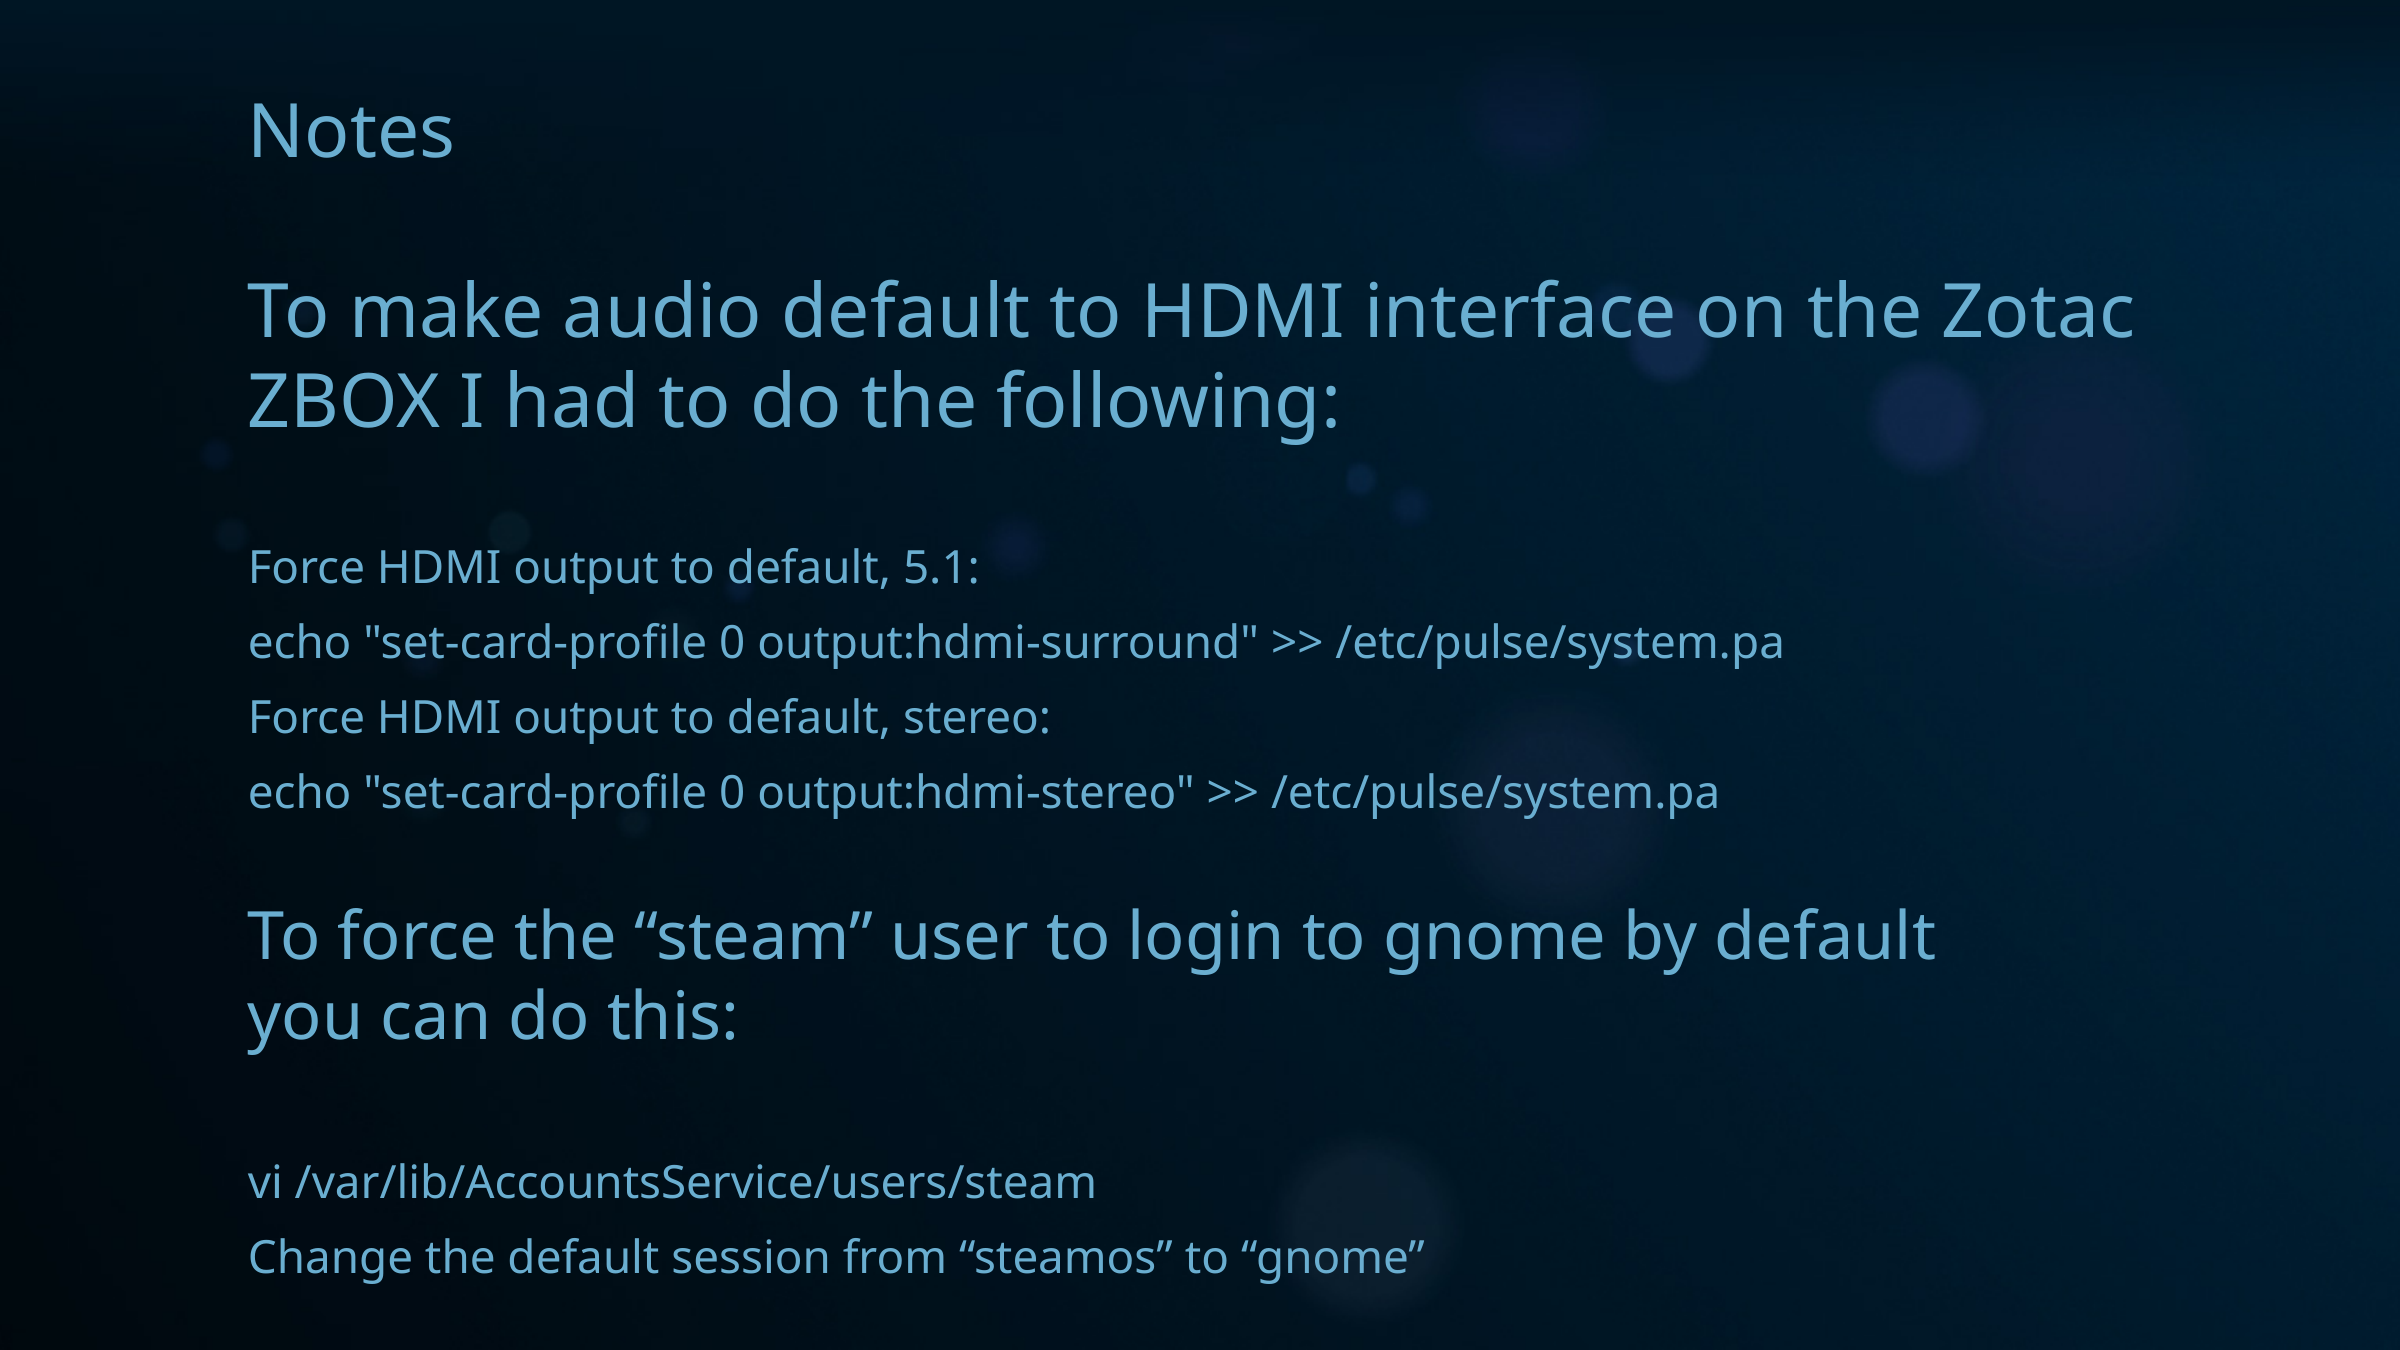

Notes
To make audio default to HDMI interface on the Zotac
ZBOX I had to do the following:
Force HDMI output to default, 5.1:
echo "set-card-profile 0 output:hdmi-surround" >> /etc/pulse/system.pa
Force HDMI output to default, stereo:
echo "set-card-profile 0 output:hdmi-stereo" >> /etc/pulse/system.pa
To force the “steam” user to login to gnome by default
you can do this:
vi /var/lib/AccountsService/users/steam
Change the default session from “steamos” to “gnome”